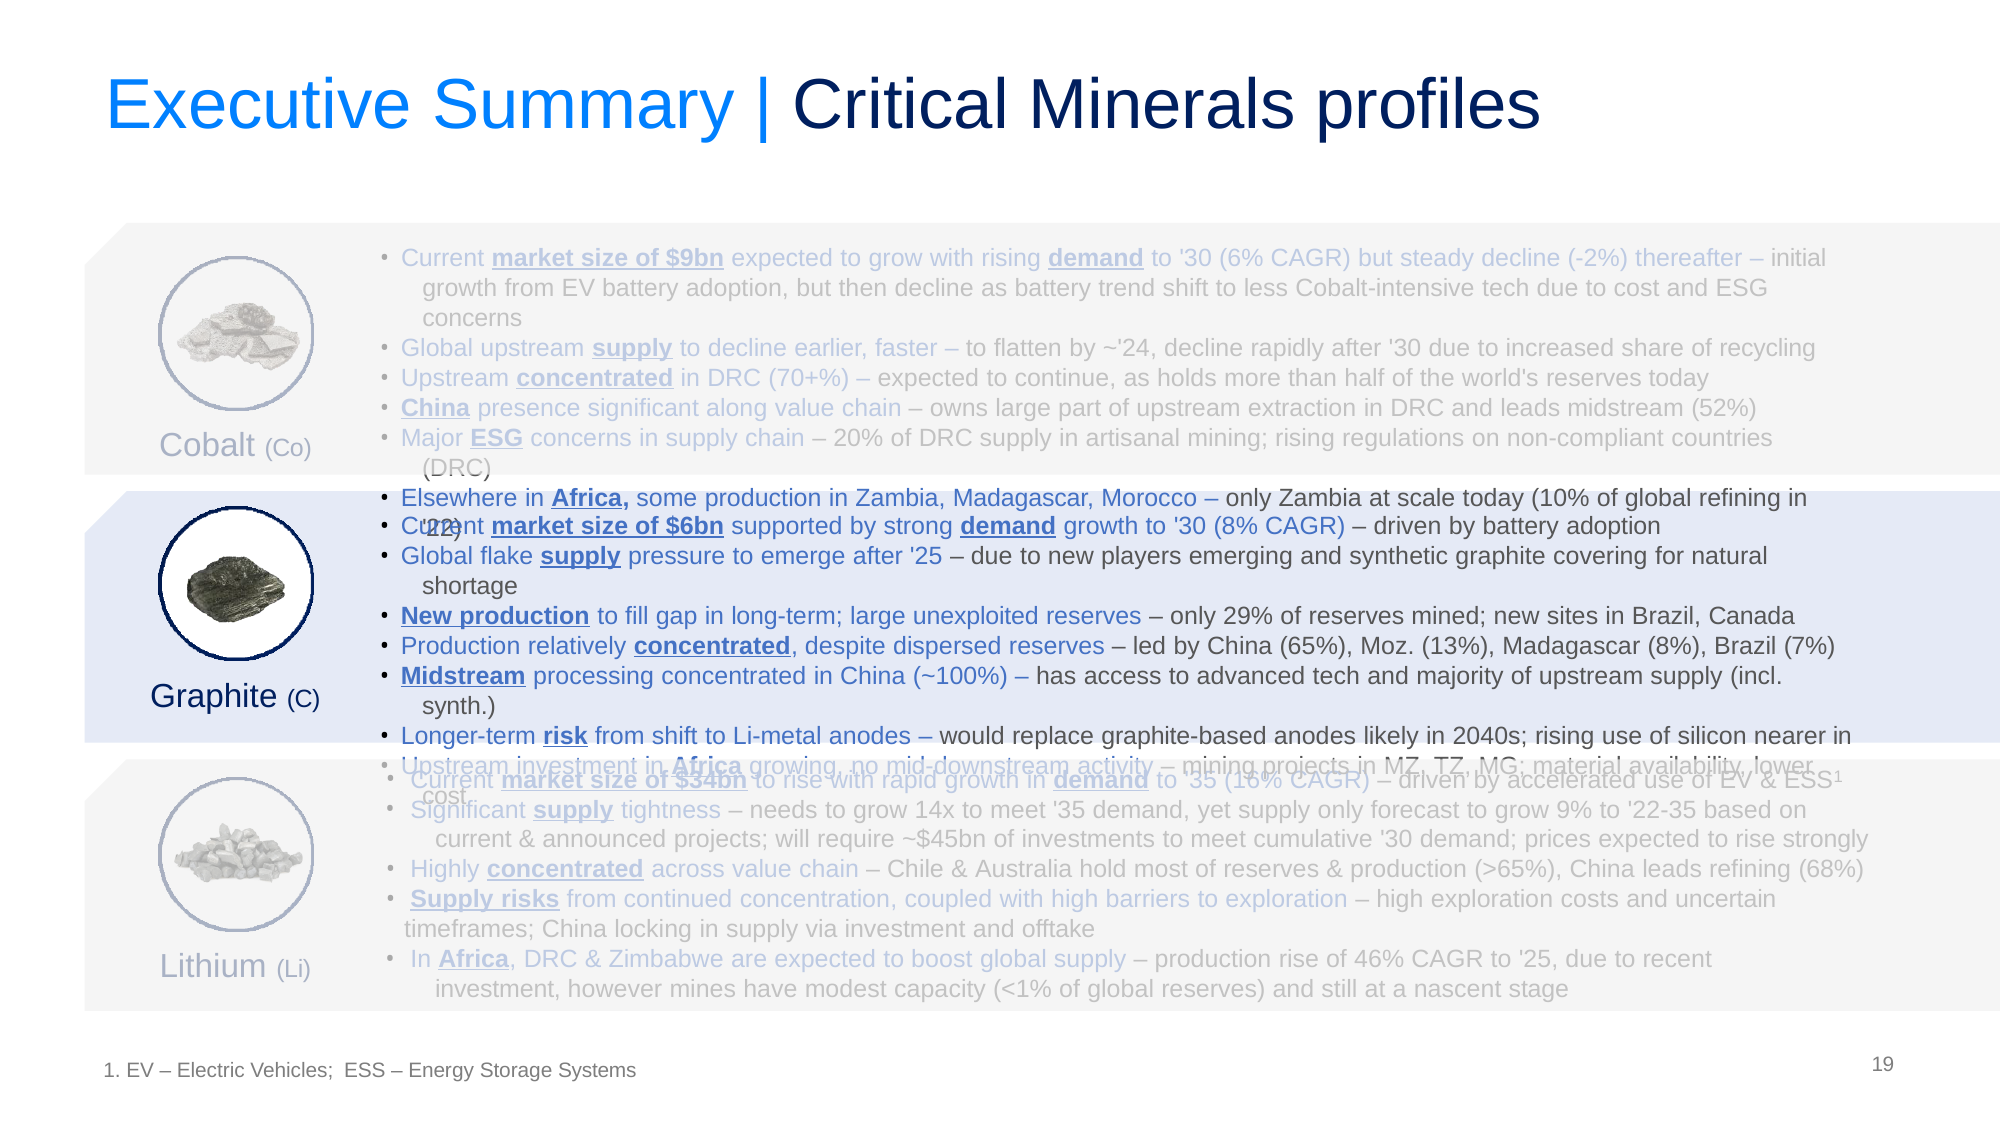

# Executive Summary | Critical Minerals profiles
Current market size of $9bn expected to grow with rising demand to '30 (6% CAGR) but steady decline (-2%) thereafter – initial growth from EV battery adoption, but then decline as battery trend shift to less Cobalt-intensive tech due to cost and ESG concerns
Global upstream supply to decline earlier, faster – to flatten by ~'24, decline rapidly after '30 due to increased share of recycling
Upstream concentrated in DRC (70+%) – expected to continue, as holds more than half of the world's reserves today
China presence significant along value chain – owns large part of upstream extraction in DRC and leads midstream (52%)
Major ESG concerns in supply chain – 20% of DRC supply in artisanal mining; rising regulations on non-compliant countries (DRC)
Elsewhere in Africa, some production in Zambia, Madagascar, Morocco – only Zambia at scale today (10% of global refining in '22)
Cobalt (Co)
Current market size of $6bn supported by strong demand growth to '30 (8% CAGR) – driven by battery adoption
Global flake supply pressure to emerge after '25 – due to new players emerging and synthetic graphite covering for natural shortage
New production to fill gap in long-term; large unexploited reserves – only 29% of reserves mined; new sites in Brazil, Canada
Production relatively concentrated, despite dispersed reserves – led by China (65%), Moz. (13%), Madagascar (8%), Brazil (7%)
Midstream processing concentrated in China (~100%) – has access to advanced tech and majority of upstream supply (incl. synth.)
Longer-term risk from shift to Li-metal anodes – would replace graphite-based anodes likely in 2040s; rising use of silicon nearer in
Upstream investment in Africa growing, no mid-downstream activity – mining projects in MZ, TZ, MG; material availability, lower cost
Graphite (C)
Current market size of $34bn to rise with rapid growth in demand to '35 (16% CAGR) – driven by accelerated use of EV & ESS1
Significant supply tightness – needs to grow 14x to meet '35 demand, yet supply only forecast to grow 9% to '22-35 based on current & announced projects; will require ~$45bn of investments to meet cumulative '30 demand; prices expected to rise strongly
Highly concentrated across value chain – Chile & Australia hold most of reserves & production (>65%), China leads refining (68%)
Supply risks from continued concentration, coupled with high barriers to exploration – high exploration costs and uncertain
timeframes; China locking in supply via investment and offtake
In Africa, DRC & Zimbabwe are expected to boost global supply – production rise of 46% CAGR to '25, due to recent investment, however mines have modest capacity (<1% of global reserves) and still at a nascent stage
Lithium (Li)
19
1. EV – Electric Vehicles; ESS – Energy Storage Systems